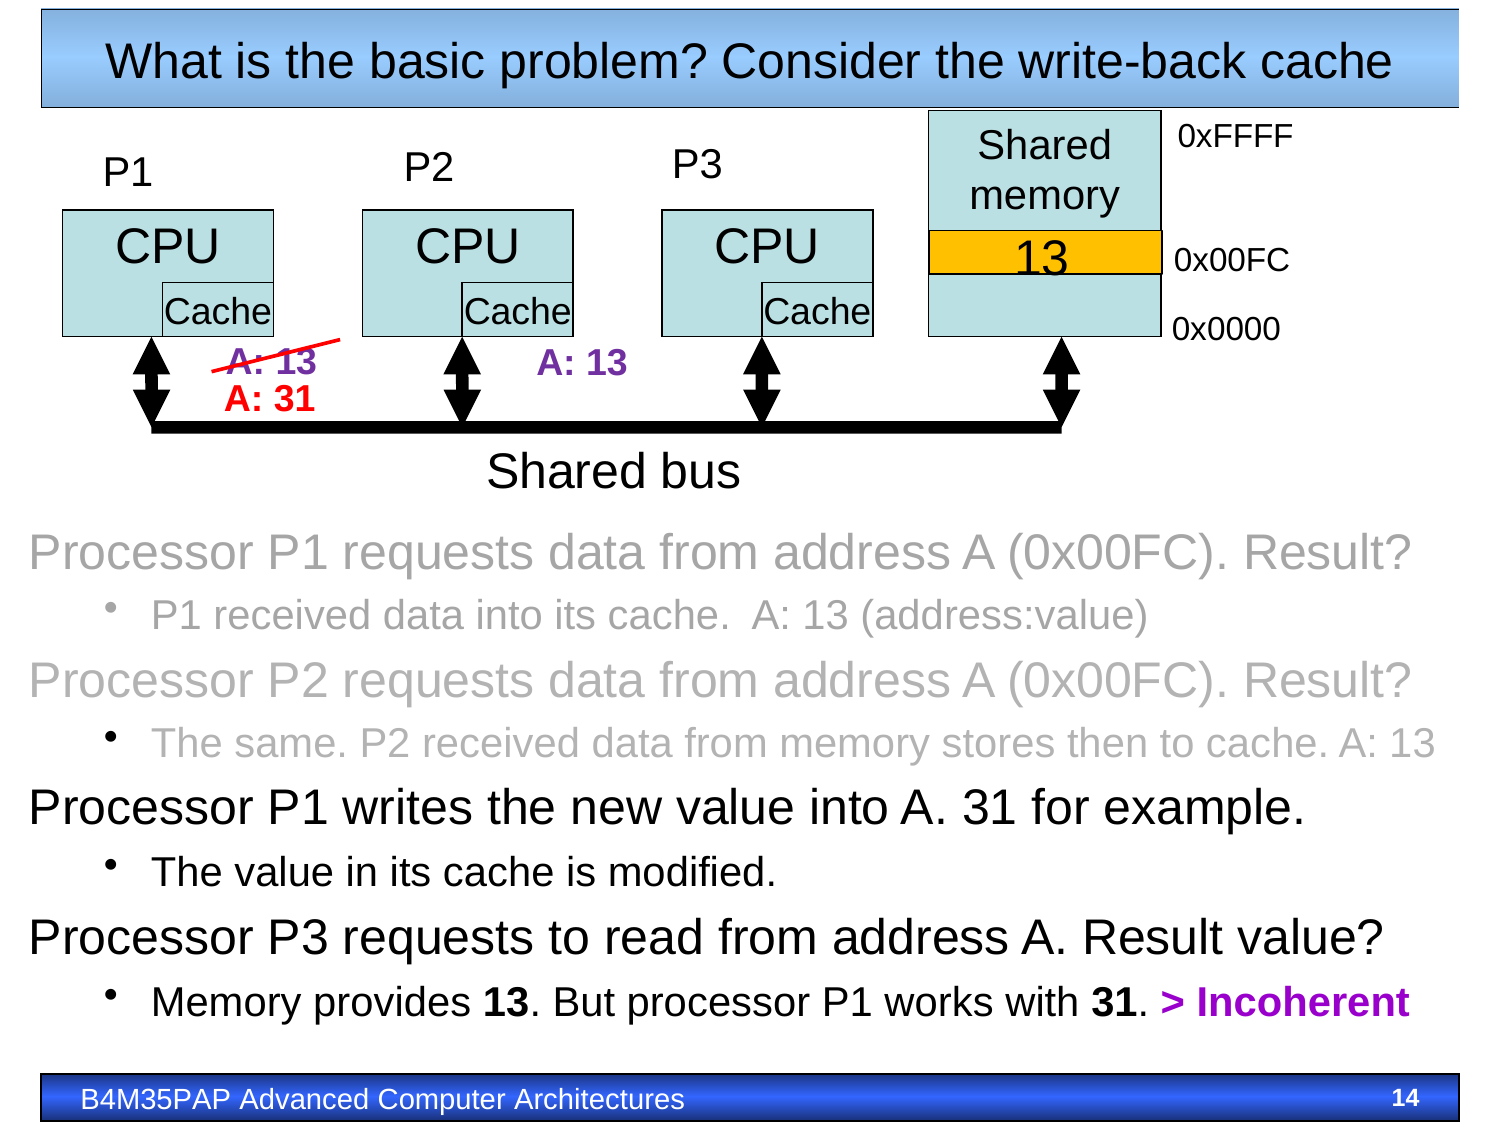

# What is the basic problem? Consider the write-back cache
 0xFFFF
Shared
memory
CPU
CPU
CPU
Cache
Cache
Cache
Shared bus
P3
P2
P1
 13
 0x00FC
 0x0000
 A: 13
 A: 13
 A: 31
Processor P1 requests data from address A (0x00FC). Result?
P1 received data into its cache. A: 13 (address:value)
Processor P2 requests data from address A (0x00FC). Result?
The same. P2 received data from memory stores then to cache. A: 13
Processor P1 writes the new value into A. 31 for example.
The value in its cache is modified.
Processor P3 requests to read from address A. Result value?
Memory provides 13. But processor P1 works with 31. > Incoherent